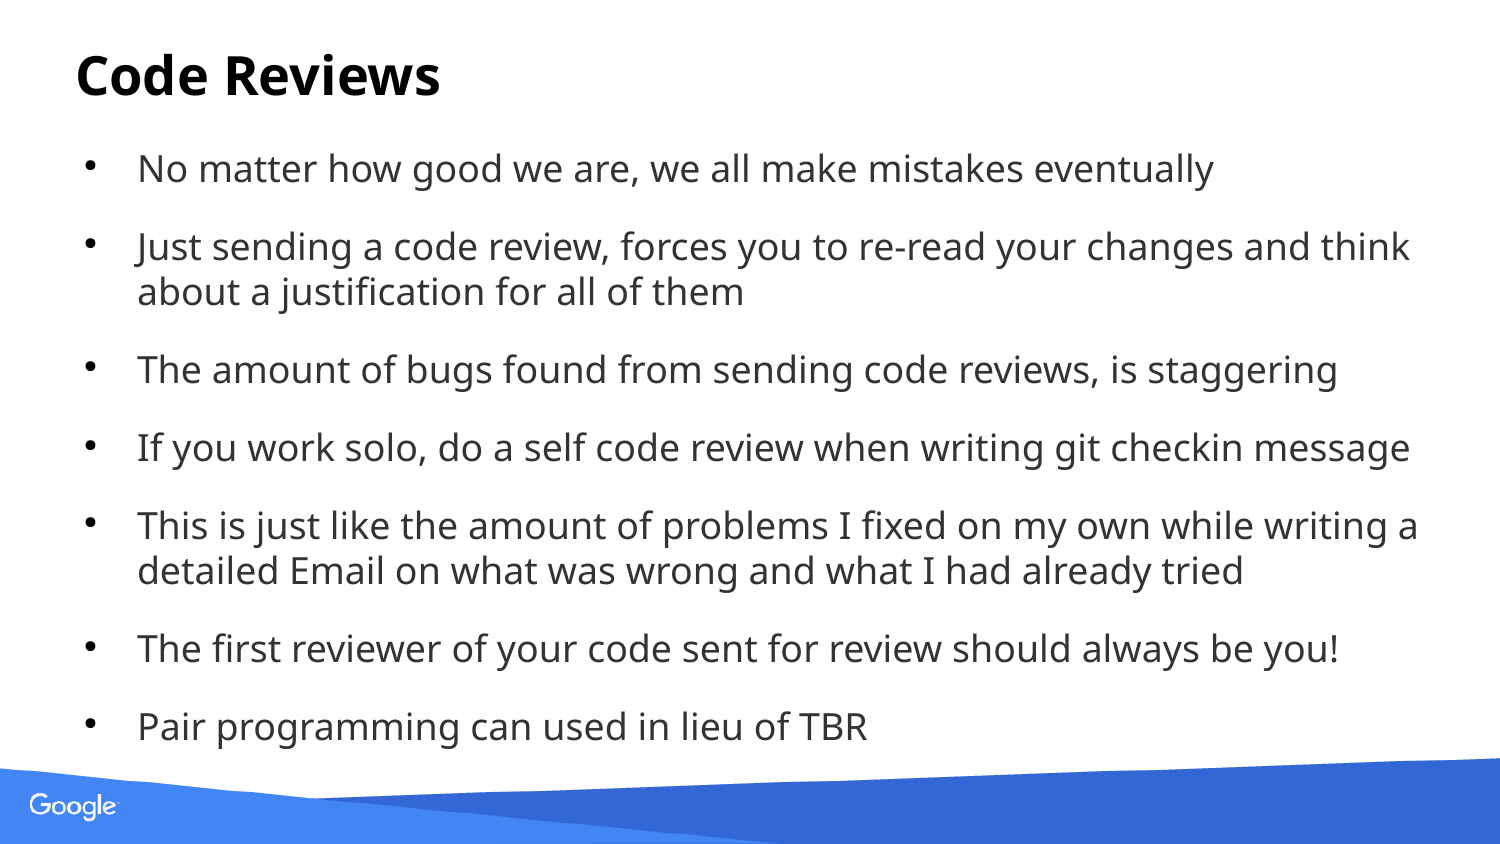

Code Reviews
# No matter how good we are, we all make mistakes eventually
Just sending a code review, forces you to re-read your changes and think about a justification for all of them
The amount of bugs found from sending code reviews, is staggering
If you work solo, do a self code review when writing git checkin message
This is just like the amount of problems I fixed on my own while writing a detailed Email on what was wrong and what I had already tried
The first reviewer of your code sent for review should always be you!
Pair programming can used in lieu of TBR